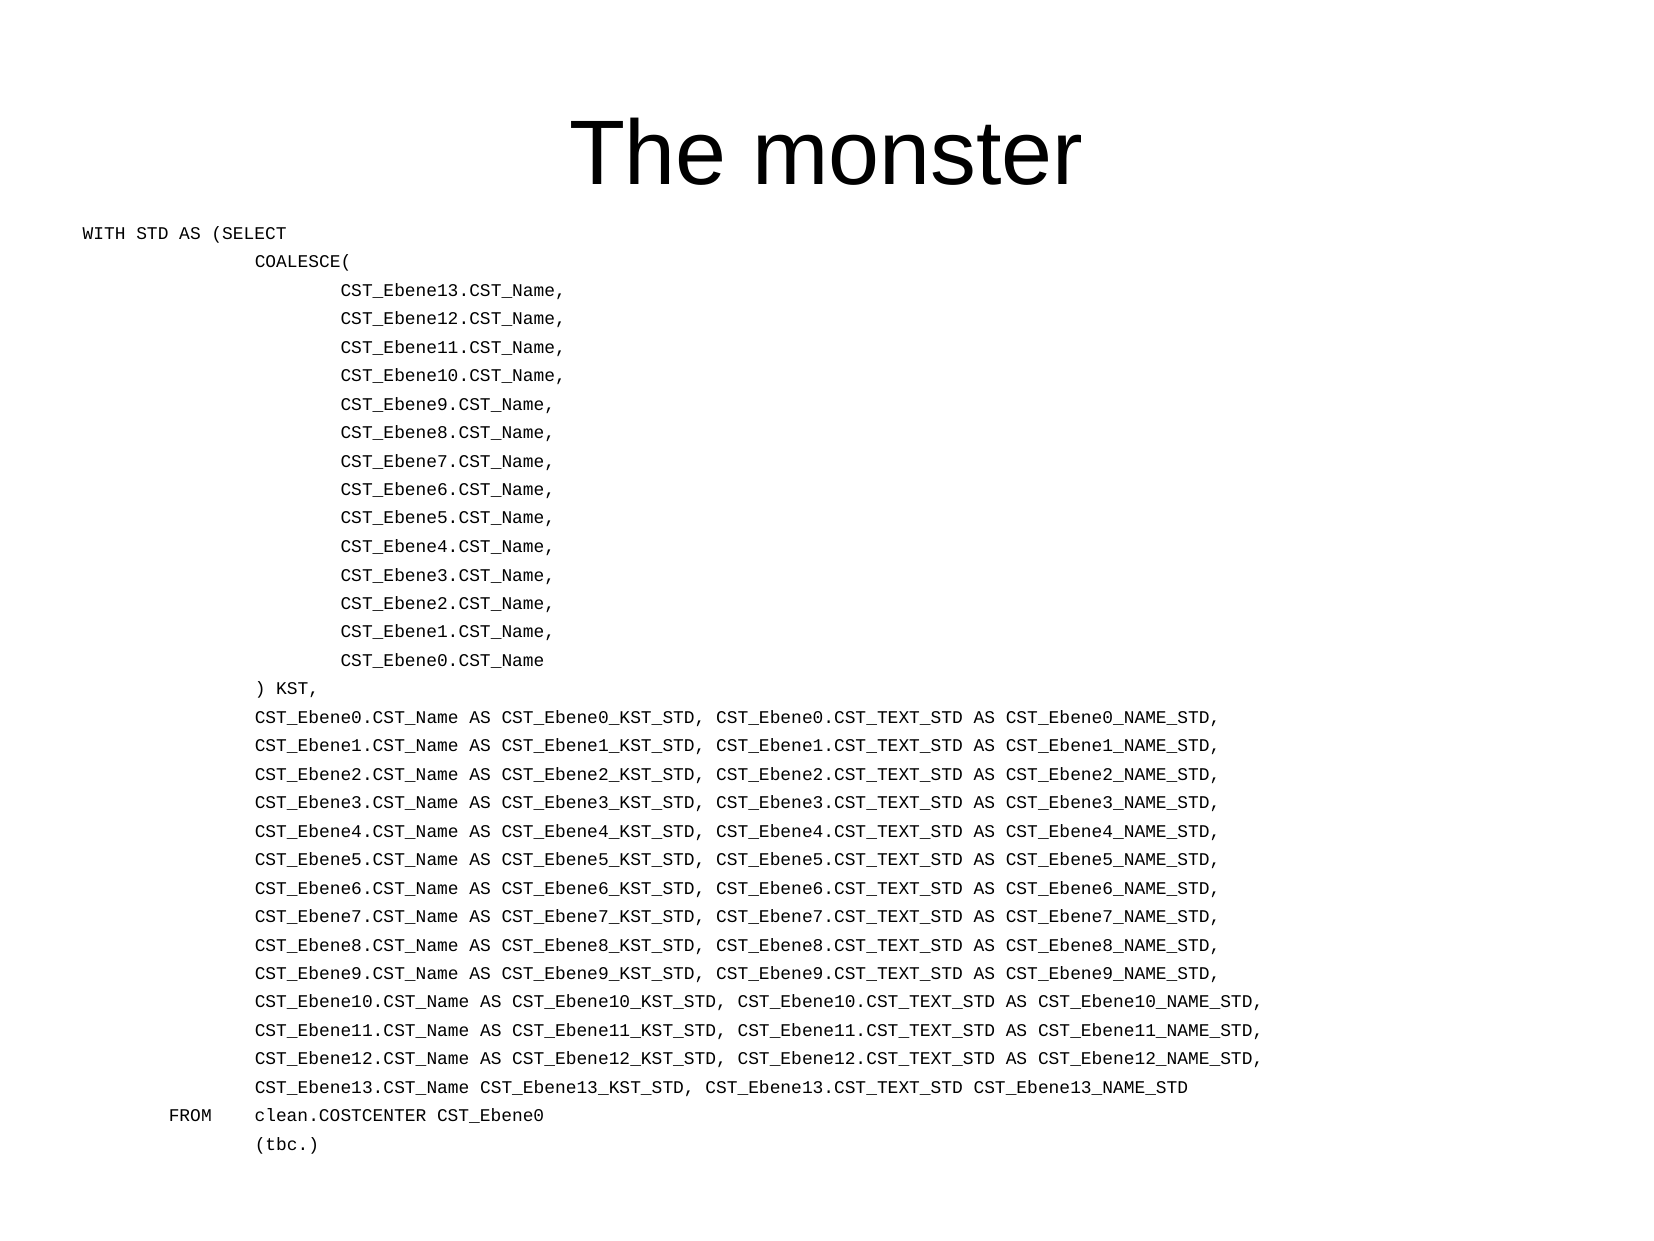

# The monster
WITH STD AS (SELECT
 COALESCE(
 CST_Ebene13.CST_Name,
 CST_Ebene12.CST_Name,
 CST_Ebene11.CST_Name,
 CST_Ebene10.CST_Name,
 CST_Ebene9.CST_Name,
 CST_Ebene8.CST_Name,
 CST_Ebene7.CST_Name,
 CST_Ebene6.CST_Name,
 CST_Ebene5.CST_Name,
 CST_Ebene4.CST_Name,
 CST_Ebene3.CST_Name,
 CST_Ebene2.CST_Name,
 CST_Ebene1.CST_Name,
 CST_Ebene0.CST_Name
 ) KST,
 CST_Ebene0.CST_Name AS CST_Ebene0_KST_STD, CST_Ebene0.CST_TEXT_STD AS CST_Ebene0_NAME_STD,
 CST_Ebene1.CST_Name AS CST_Ebene1_KST_STD, CST_Ebene1.CST_TEXT_STD AS CST_Ebene1_NAME_STD,
 CST_Ebene2.CST_Name AS CST_Ebene2_KST_STD, CST_Ebene2.CST_TEXT_STD AS CST_Ebene2_NAME_STD,
 CST_Ebene3.CST_Name AS CST_Ebene3_KST_STD, CST_Ebene3.CST_TEXT_STD AS CST_Ebene3_NAME_STD,
 CST_Ebene4.CST_Name AS CST_Ebene4_KST_STD, CST_Ebene4.CST_TEXT_STD AS CST_Ebene4_NAME_STD,
 CST_Ebene5.CST_Name AS CST_Ebene5_KST_STD, CST_Ebene5.CST_TEXT_STD AS CST_Ebene5_NAME_STD,
 CST_Ebene6.CST_Name AS CST_Ebene6_KST_STD, CST_Ebene6.CST_TEXT_STD AS CST_Ebene6_NAME_STD,
 CST_Ebene7.CST_Name AS CST_Ebene7_KST_STD, CST_Ebene7.CST_TEXT_STD AS CST_Ebene7_NAME_STD,
 CST_Ebene8.CST_Name AS CST_Ebene8_KST_STD, CST_Ebene8.CST_TEXT_STD AS CST_Ebene8_NAME_STD,
 CST_Ebene9.CST_Name AS CST_Ebene9_KST_STD, CST_Ebene9.CST_TEXT_STD AS CST_Ebene9_NAME_STD,
 CST_Ebene10.CST_Name AS CST_Ebene10_KST_STD, CST_Ebene10.CST_TEXT_STD AS CST_Ebene10_NAME_STD,
 CST_Ebene11.CST_Name AS CST_Ebene11_KST_STD, CST_Ebene11.CST_TEXT_STD AS CST_Ebene11_NAME_STD,
 CST_Ebene12.CST_Name AS CST_Ebene12_KST_STD, CST_Ebene12.CST_TEXT_STD AS CST_Ebene12_NAME_STD,
 CST_Ebene13.CST_Name CST_Ebene13_KST_STD, CST_Ebene13.CST_TEXT_STD CST_Ebene13_NAME_STD
 FROM clean.COSTCENTER CST_Ebene0
 (tbc.)